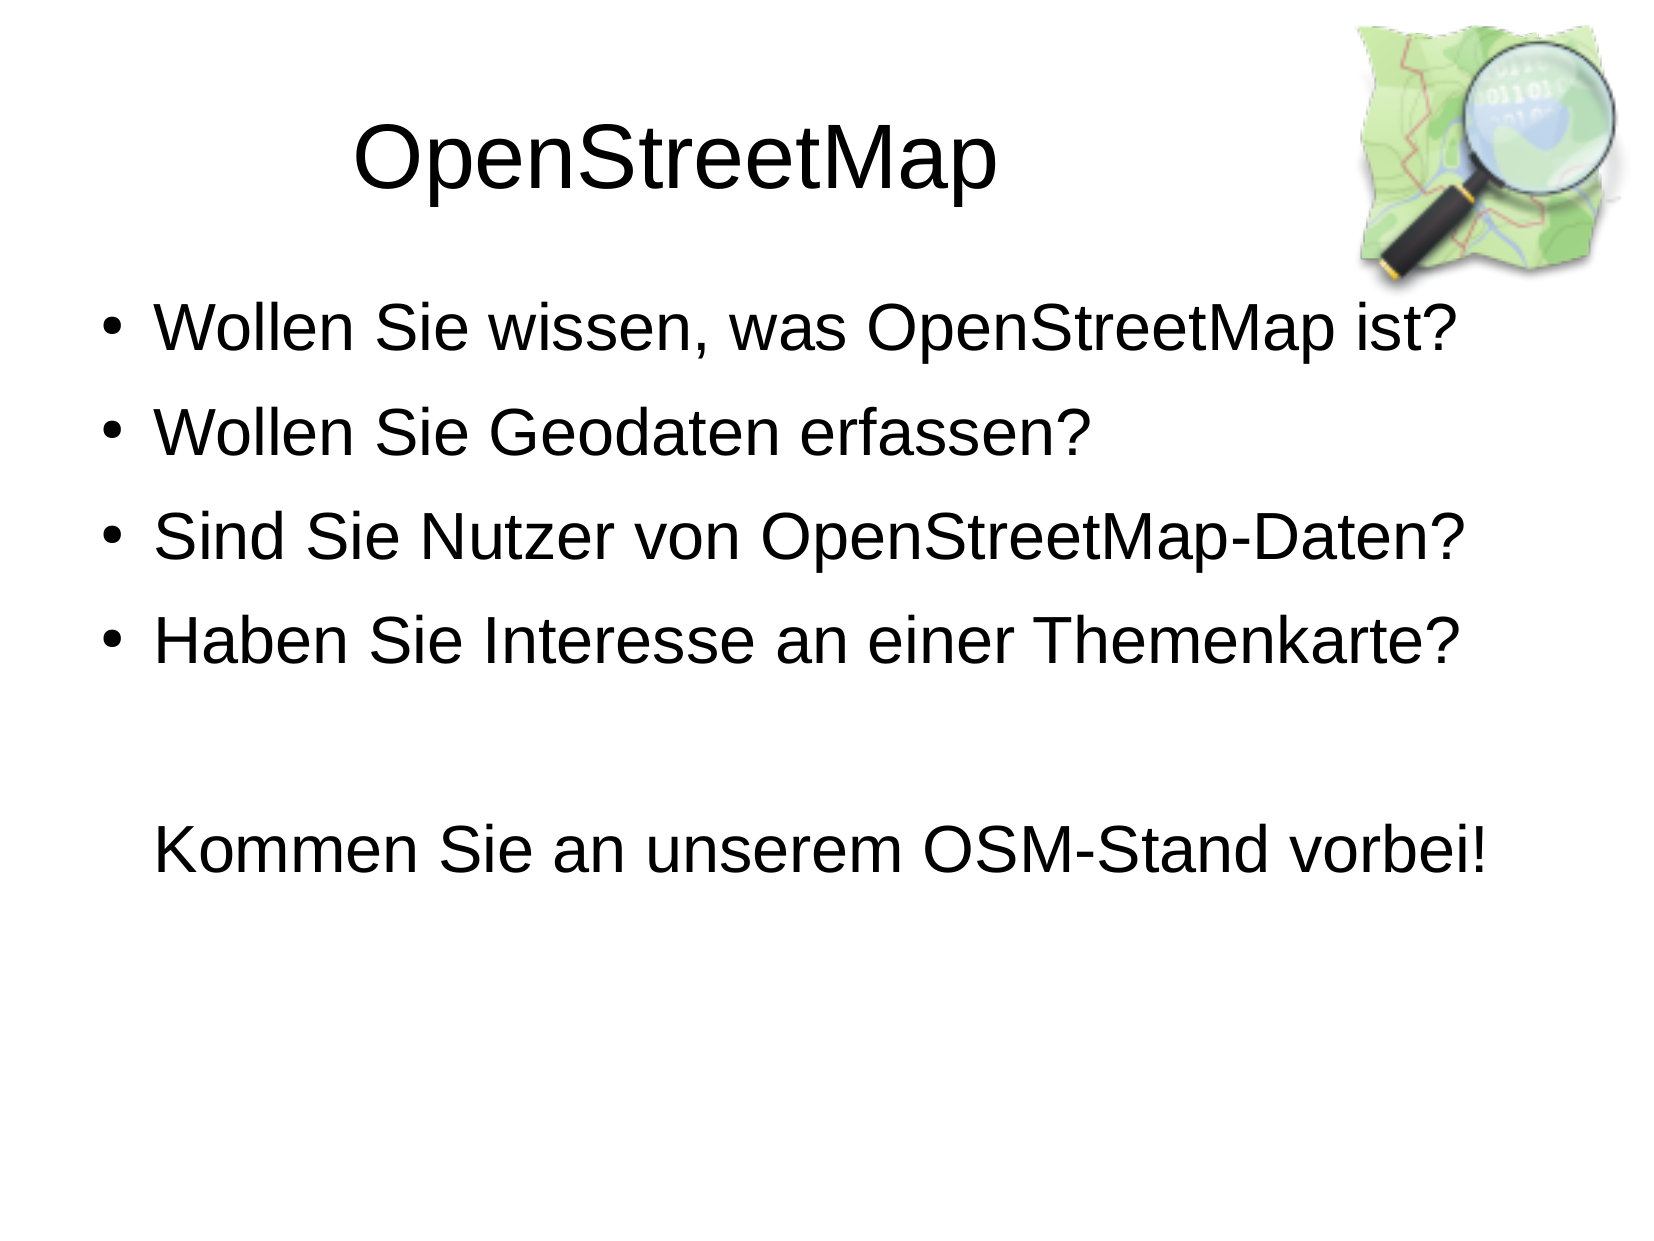

# OpenStreetMap
Wollen Sie wissen, was OpenStreetMap ist?
Wollen Sie Geodaten erfassen?
Sind Sie Nutzer von OpenStreetMap-Daten?
Haben Sie Interesse an einer Themenkarte?
Kommen Sie an unserem OSM-Stand vorbei!